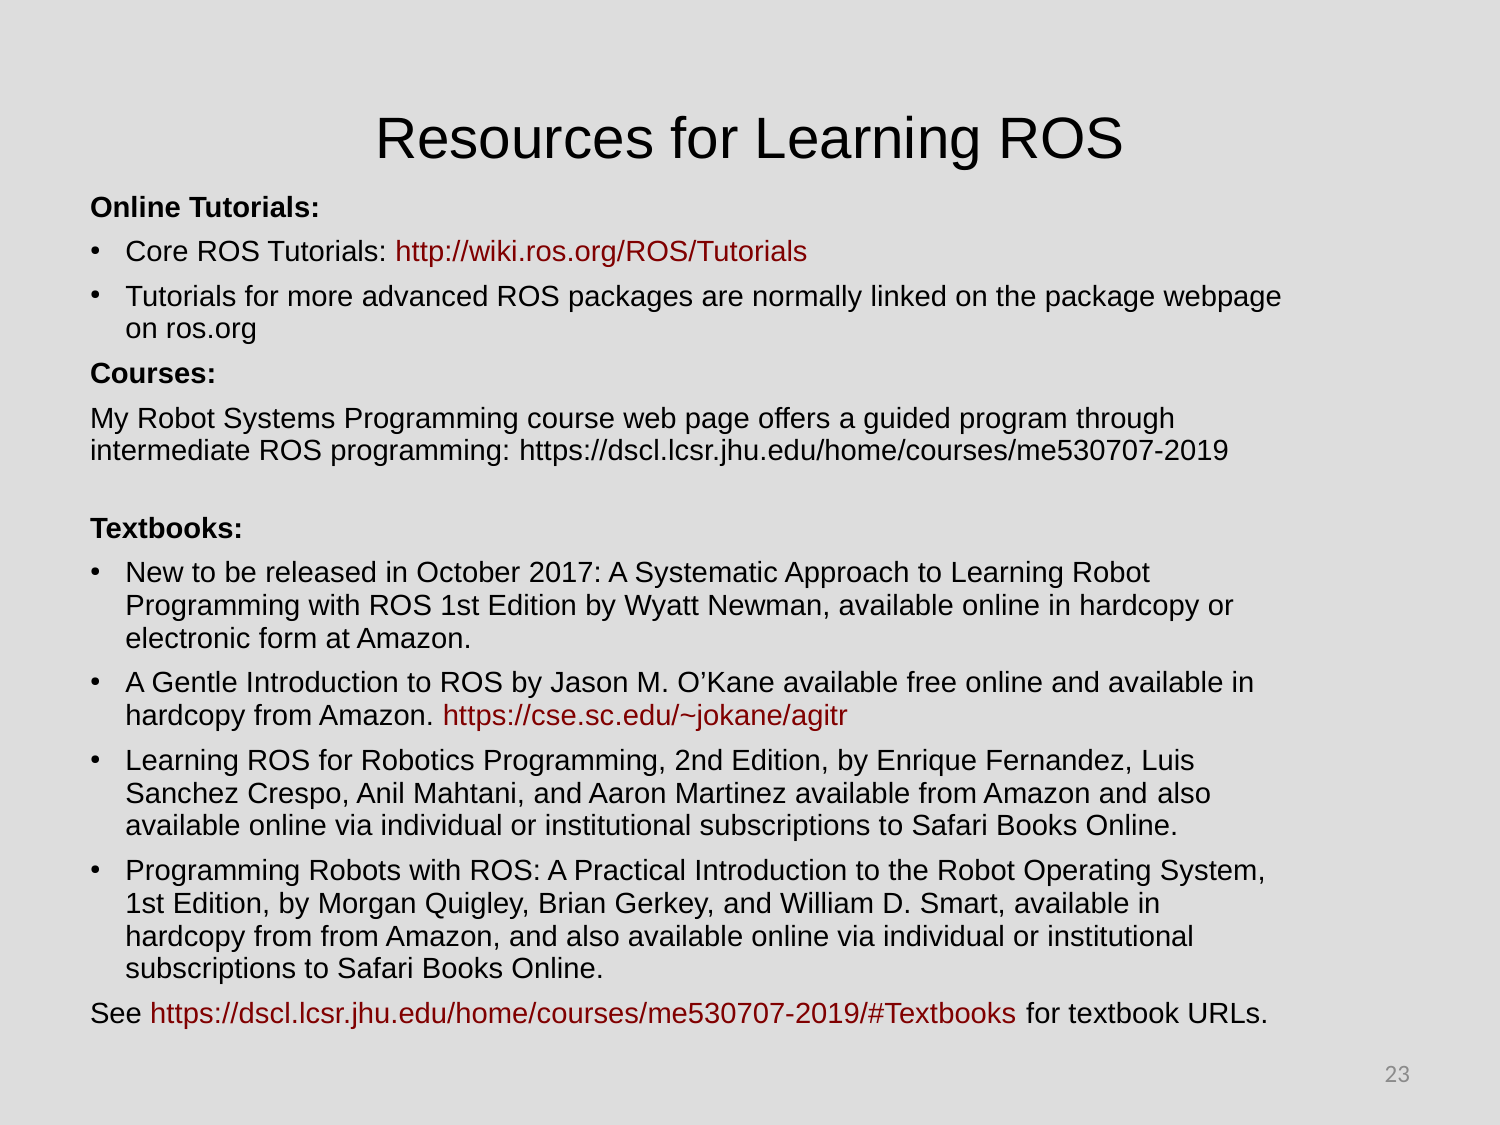

# Resources for Learning ROS
Online Tutorials:
Core ROS Tutorials: http://wiki.ros.org/ROS/Tutorials
Tutorials for more advanced ROS packages are normally linked on the package webpage on ros.org
Courses:
My Robot Systems Programming course web page offers a guided program through intermediate ROS programming: https://dscl.lcsr.jhu.edu/home/courses/me530707-2019
Textbooks:
New to be released in October 2017: A Systematic Approach to Learning Robot Programming with ROS 1st Edition by Wyatt Newman, available online in hardcopy or electronic form at Amazon.
A Gentle Introduction to ROS by Jason M. O’Kane available free online and available in hardcopy from Amazon. https://cse.sc.edu/~jokane/agitr
Learning ROS for Robotics Programming, 2nd Edition, by Enrique Fernandez, Luis Sanchez Crespo, Anil Mahtani, and Aaron Martinez available from Amazon and also available online via individual or institutional subscriptions to Safari Books Online.
Programming Robots with ROS: A Practical Introduction to the Robot Operating System, 1st Edition, by Morgan Quigley, Brian Gerkey, and William D. Smart, available in hardcopy from from Amazon, and also available online via individual or institutional subscriptions to Safari Books Online.
See https://dscl.lcsr.jhu.edu/home/courses/me530707-2019/#Textbooks for textbook URLs.
Oct 9, 2017
23